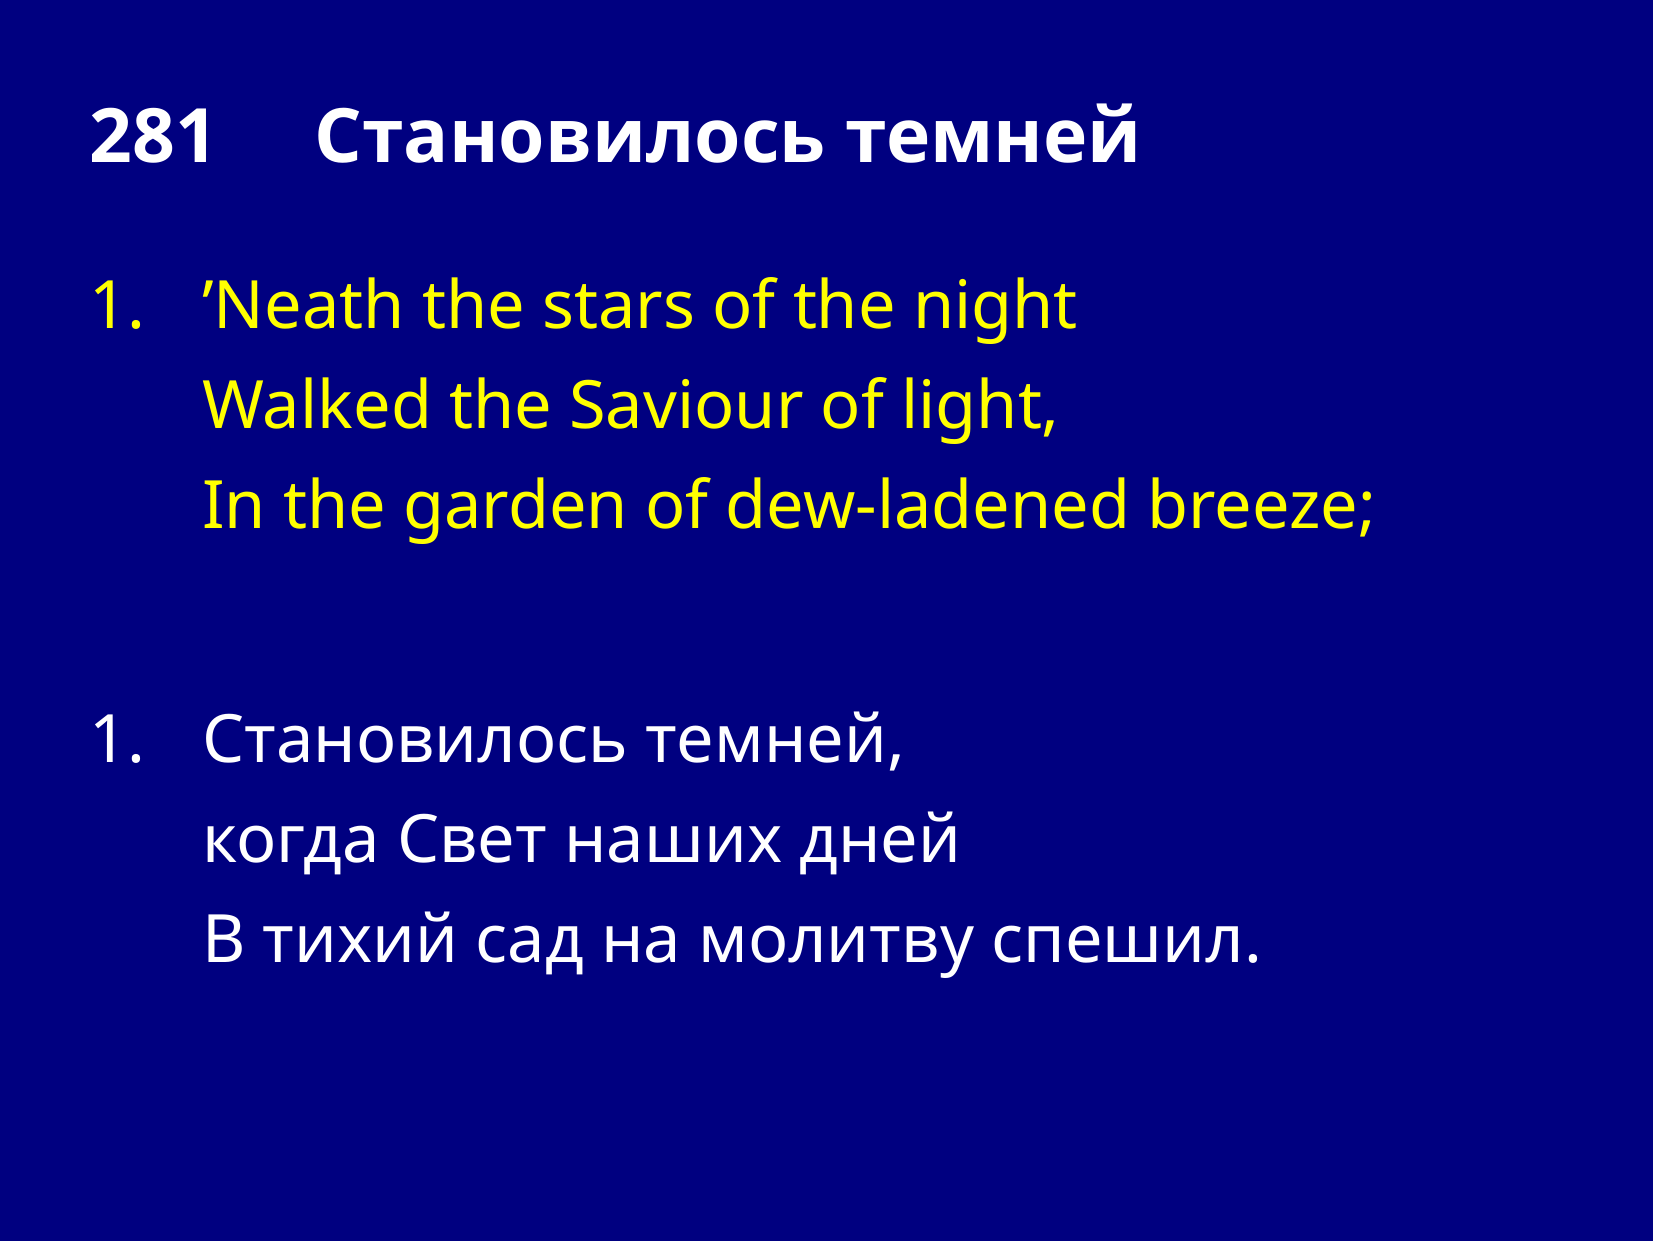

281	Становилось темней
1.	’Neath the stars of the night
	Walked the Saviour of light,
	In the garden of dew-ladened breeze;
1.	Становилось темней,
	когда Свет наших дней
	В тихий сад на молитву спешил.